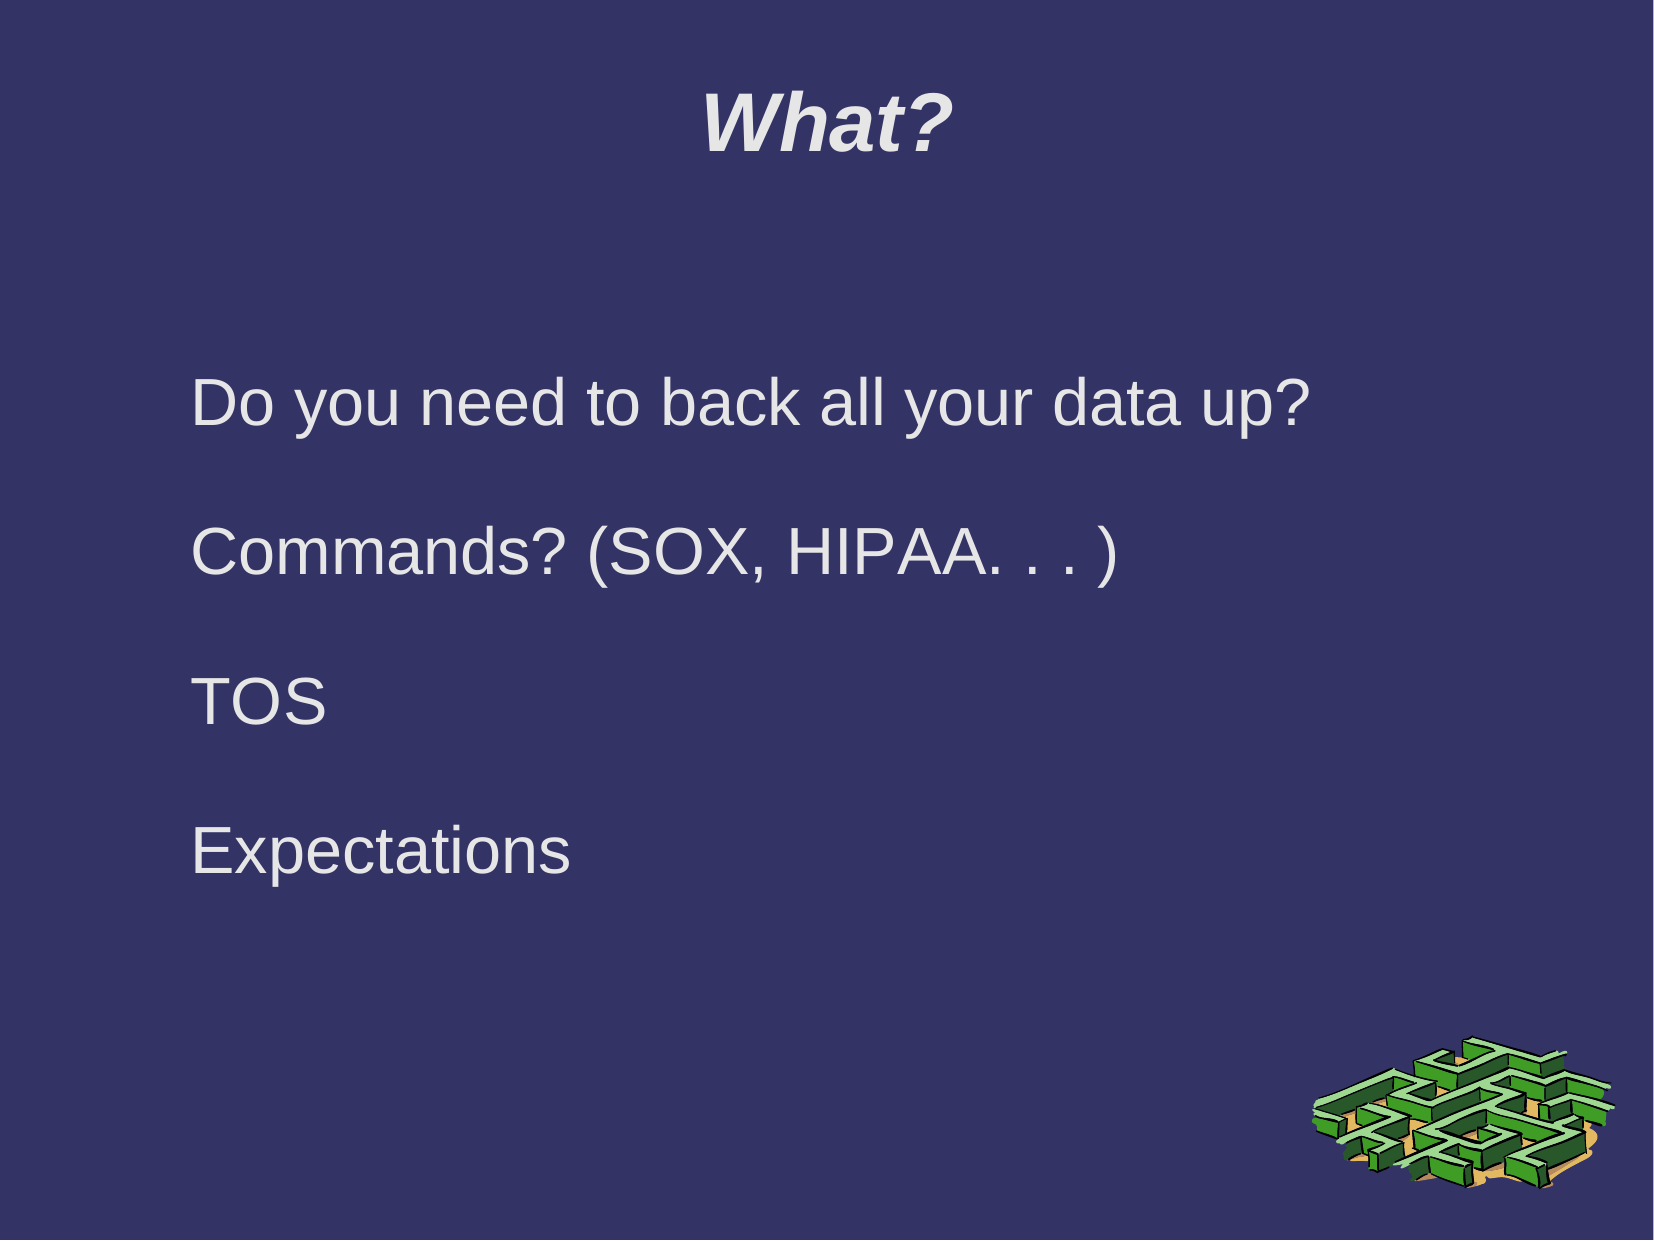

# What?
Do you need to back all your data up?
Commands? (SOX, HIPAA. . . )
TOS
Expectations